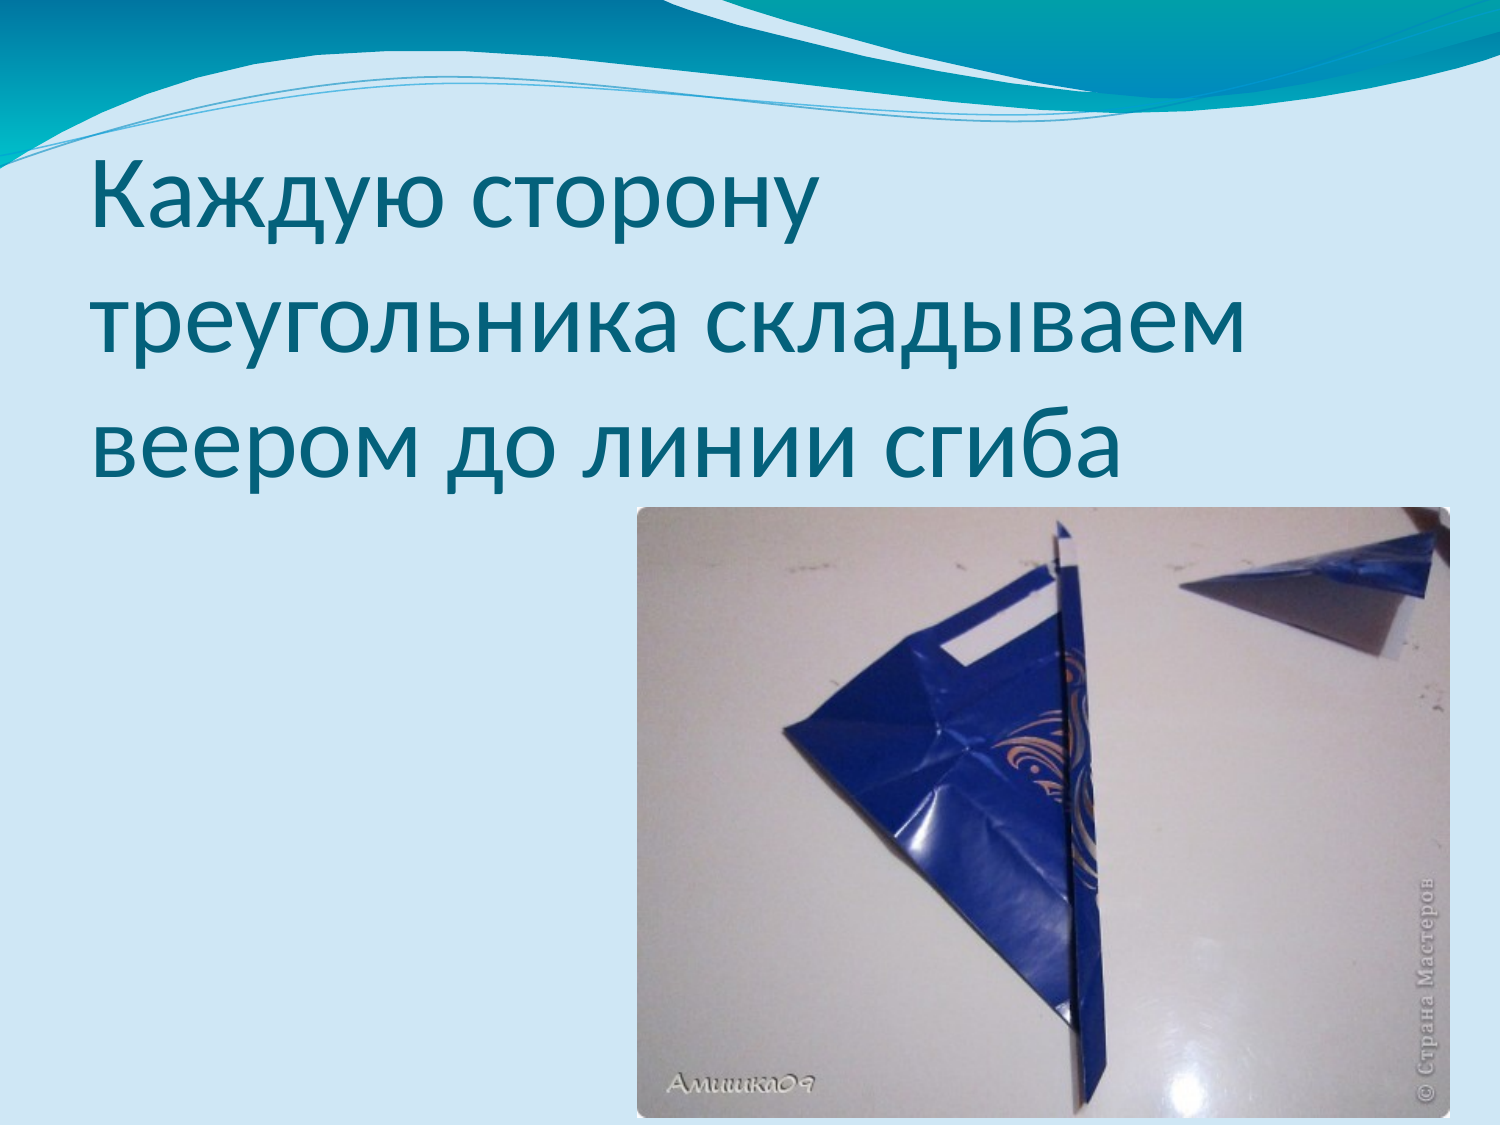

# Каждую сторону треугольника складываем веером до линии сгиба